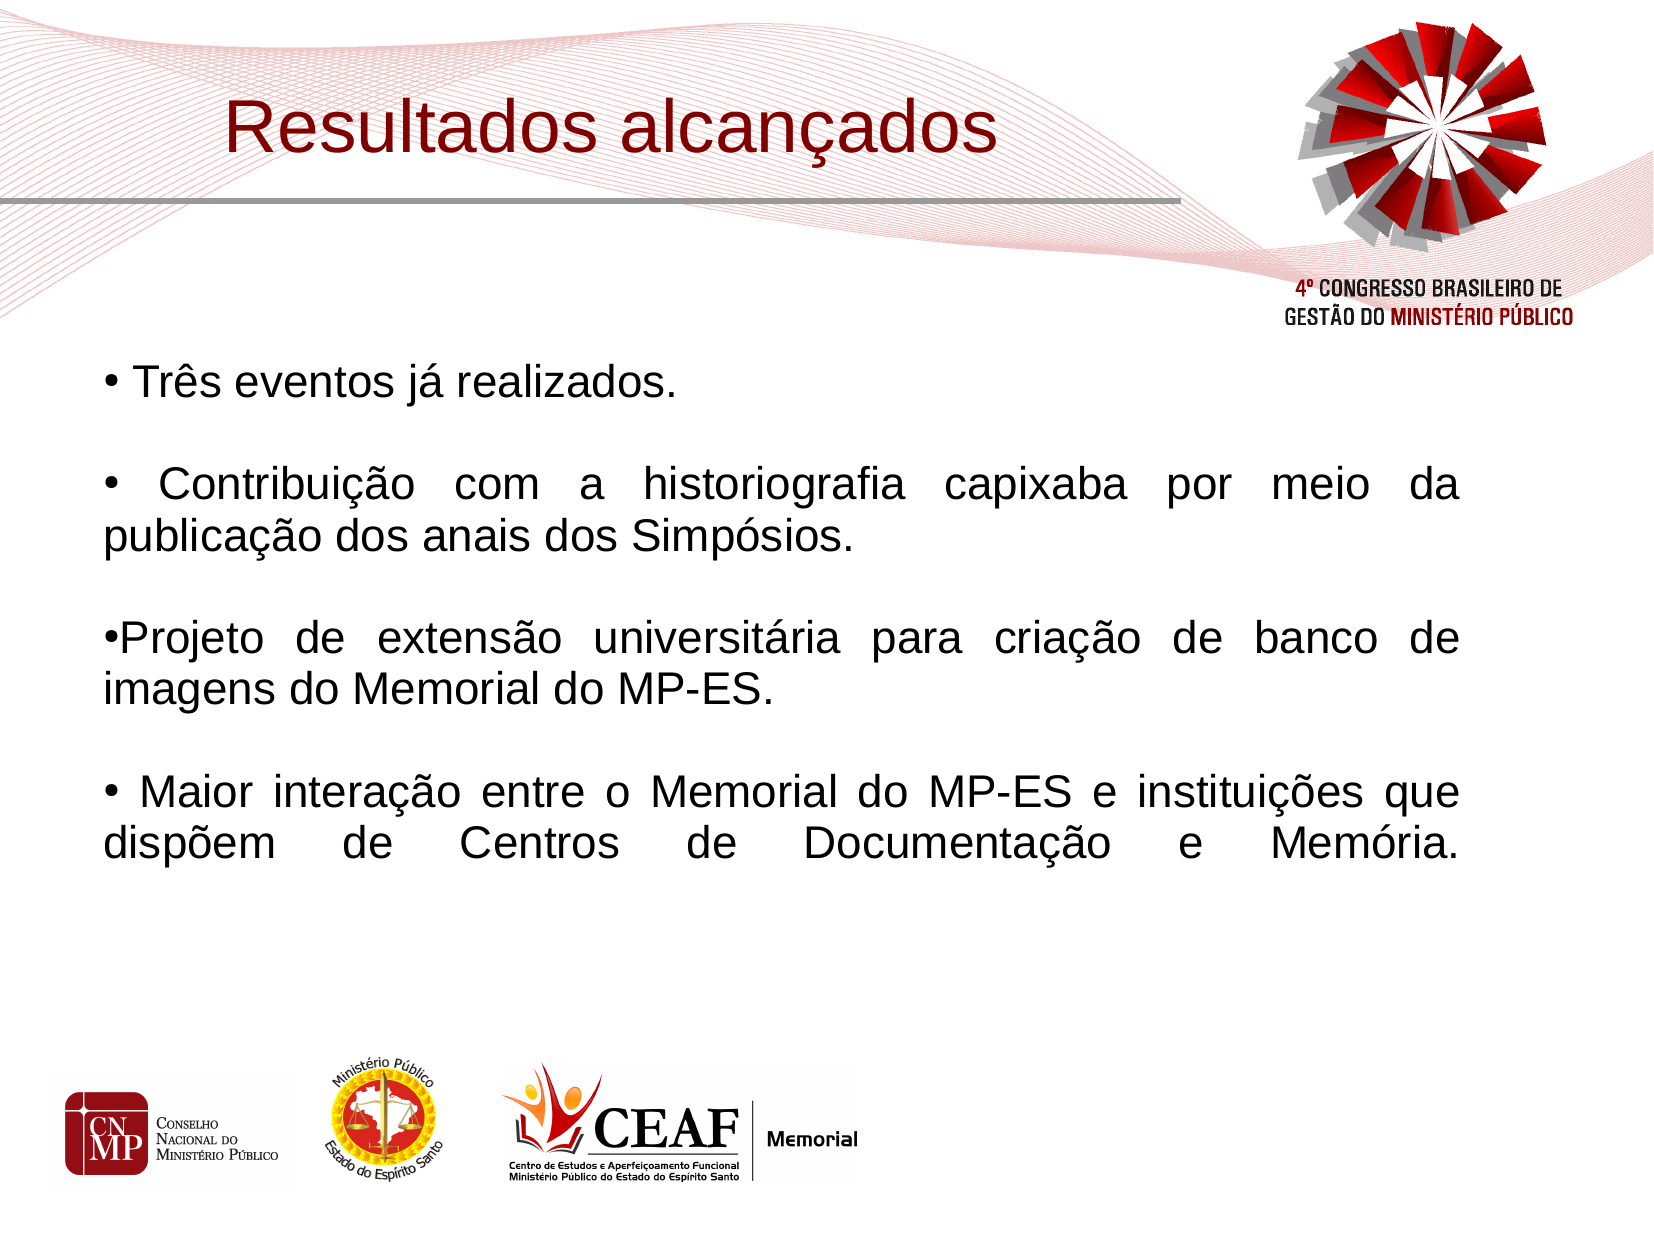

Resultados alcançados
 Três eventos já realizados.
 Contribuição com a historiografia capixaba por meio da publicação dos anais dos Simpósios.
Projeto de extensão universitária para criação de banco de imagens do Memorial do MP-ES.
 Maior interação entre o Memorial do MP-ES e instituições que dispõem de Centros de Documentação e Memória.